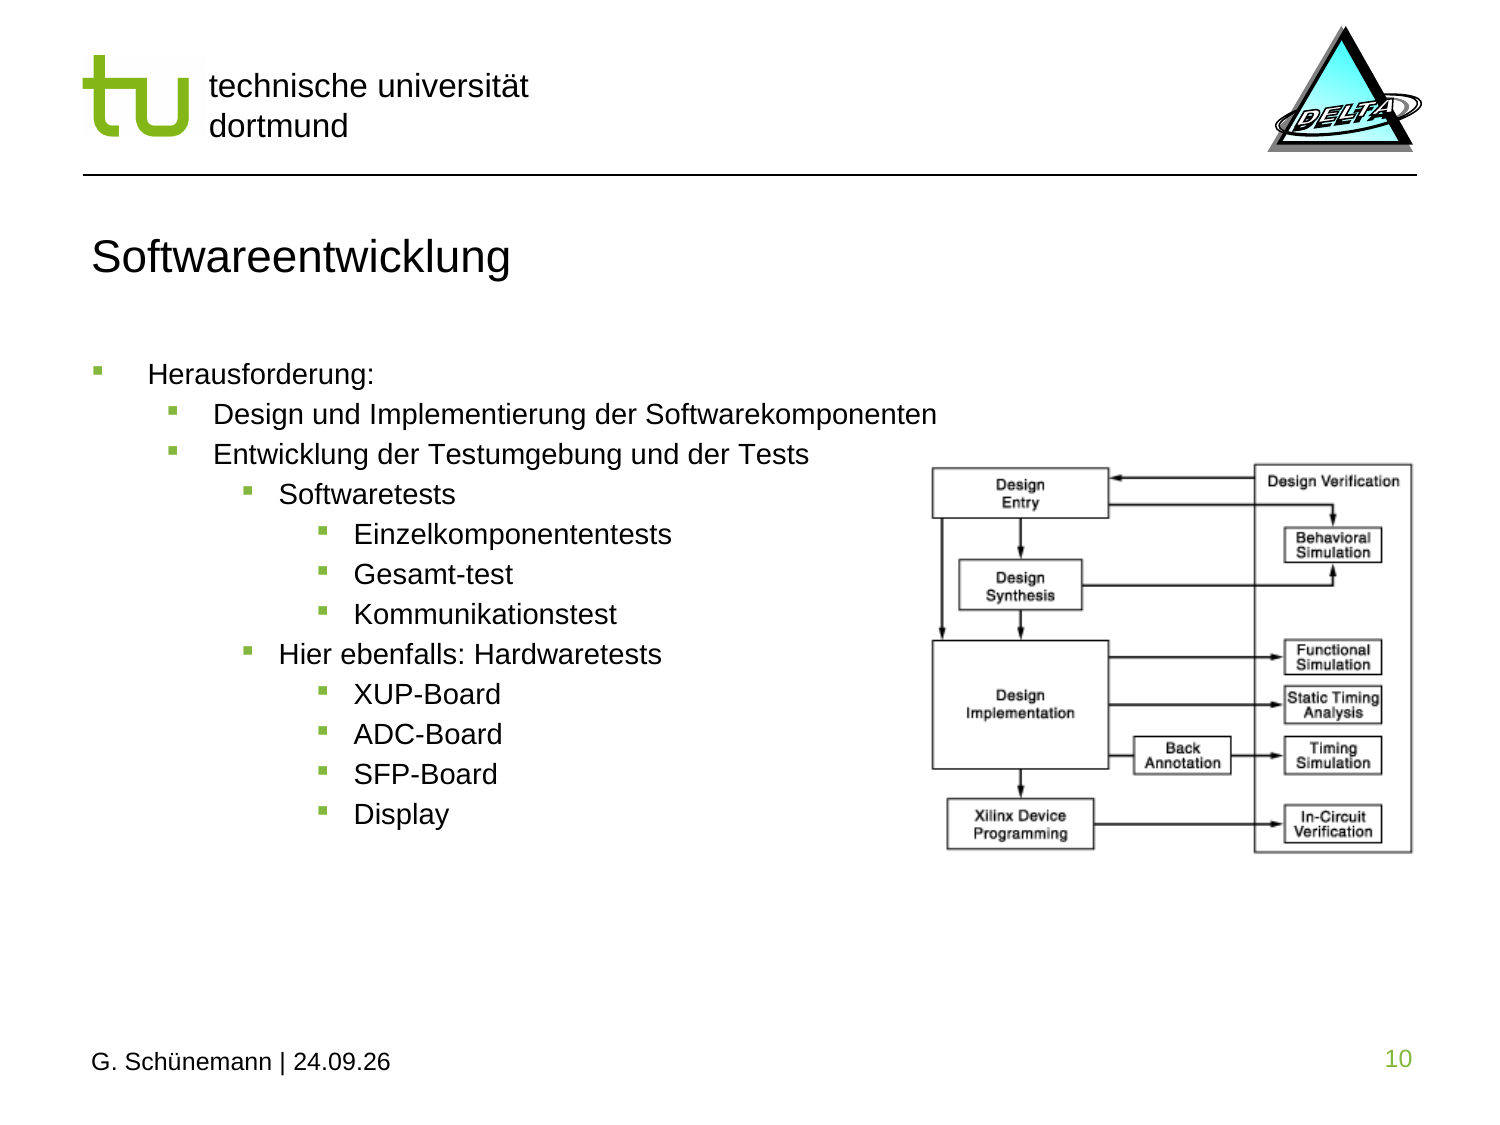

# Softwareentwicklung
Herausforderung:
Design und Implementierung der Softwarekomponenten
Entwicklung der Testumgebung und der Tests
Softwaretests
Einzelkomponententests
Gesamt-test
Kommunikationstest
Hier ebenfalls: Hardwaretests
XUP-Board
ADC-Board
SFP-Board
Display